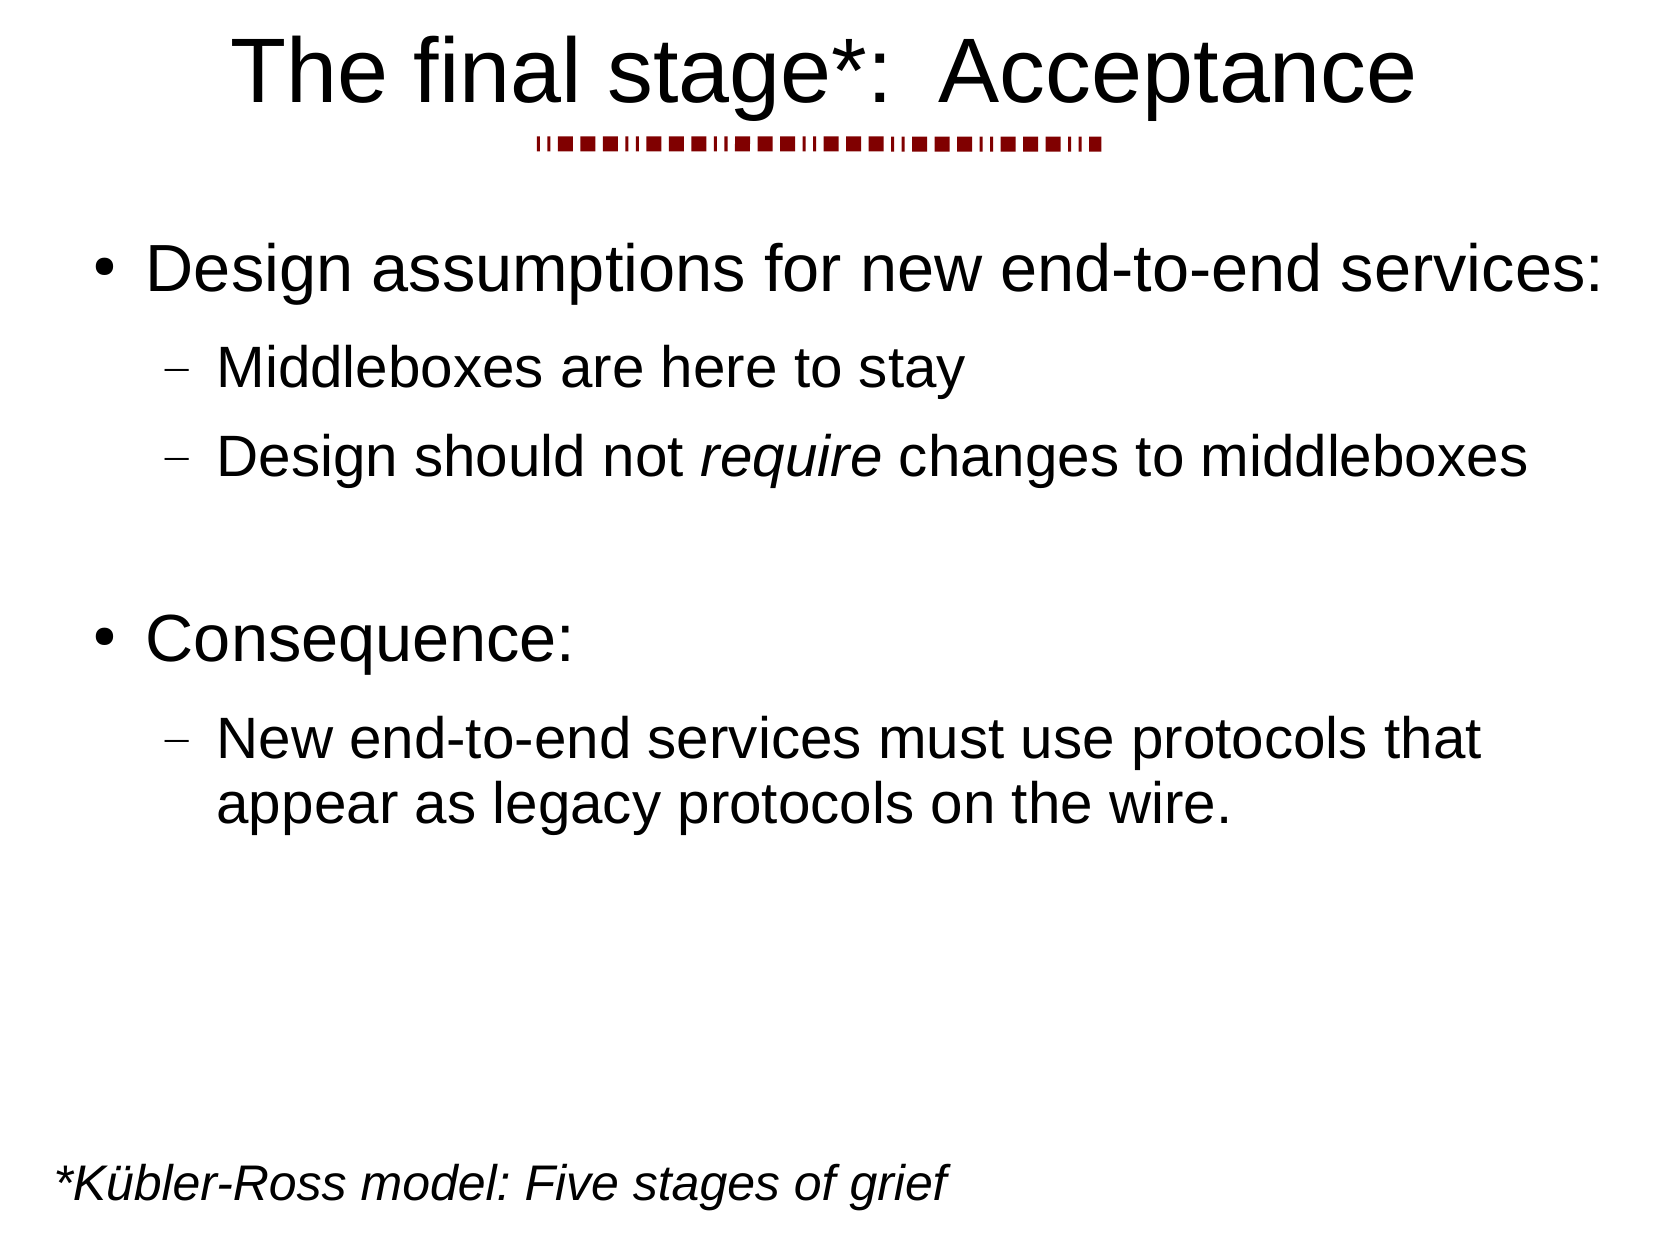

# The final stage*: Acceptance
Design assumptions for new end-to-end services:
Middleboxes are here to stay
Design should not require changes to middleboxes
Consequence:
New end-to-end services must use protocols that appear as legacy protocols on the wire.
*Kübler-Ross model: Five stages of grief